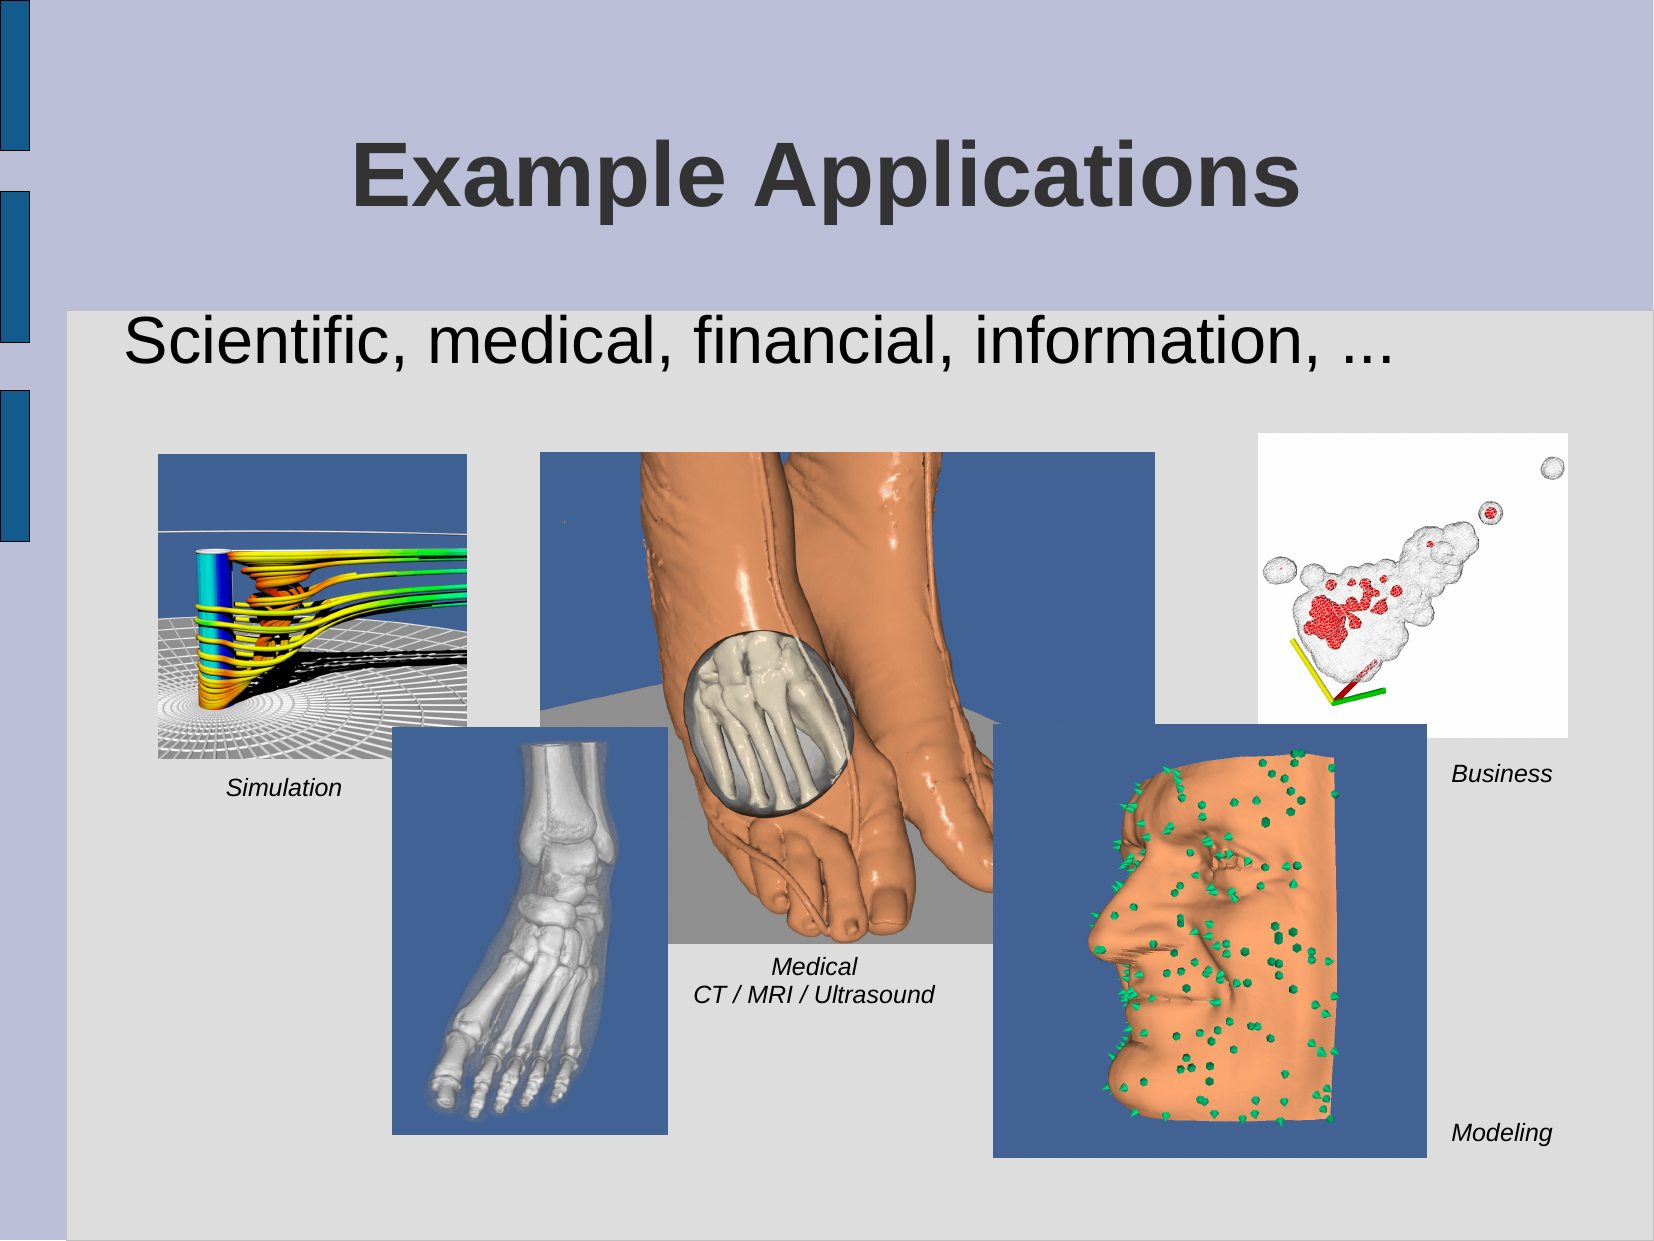

# Example Applications
Scientific, medical, financial, information, ...
Business
Simulation
Medical
CT / MRI / Ultrasound
Modeling